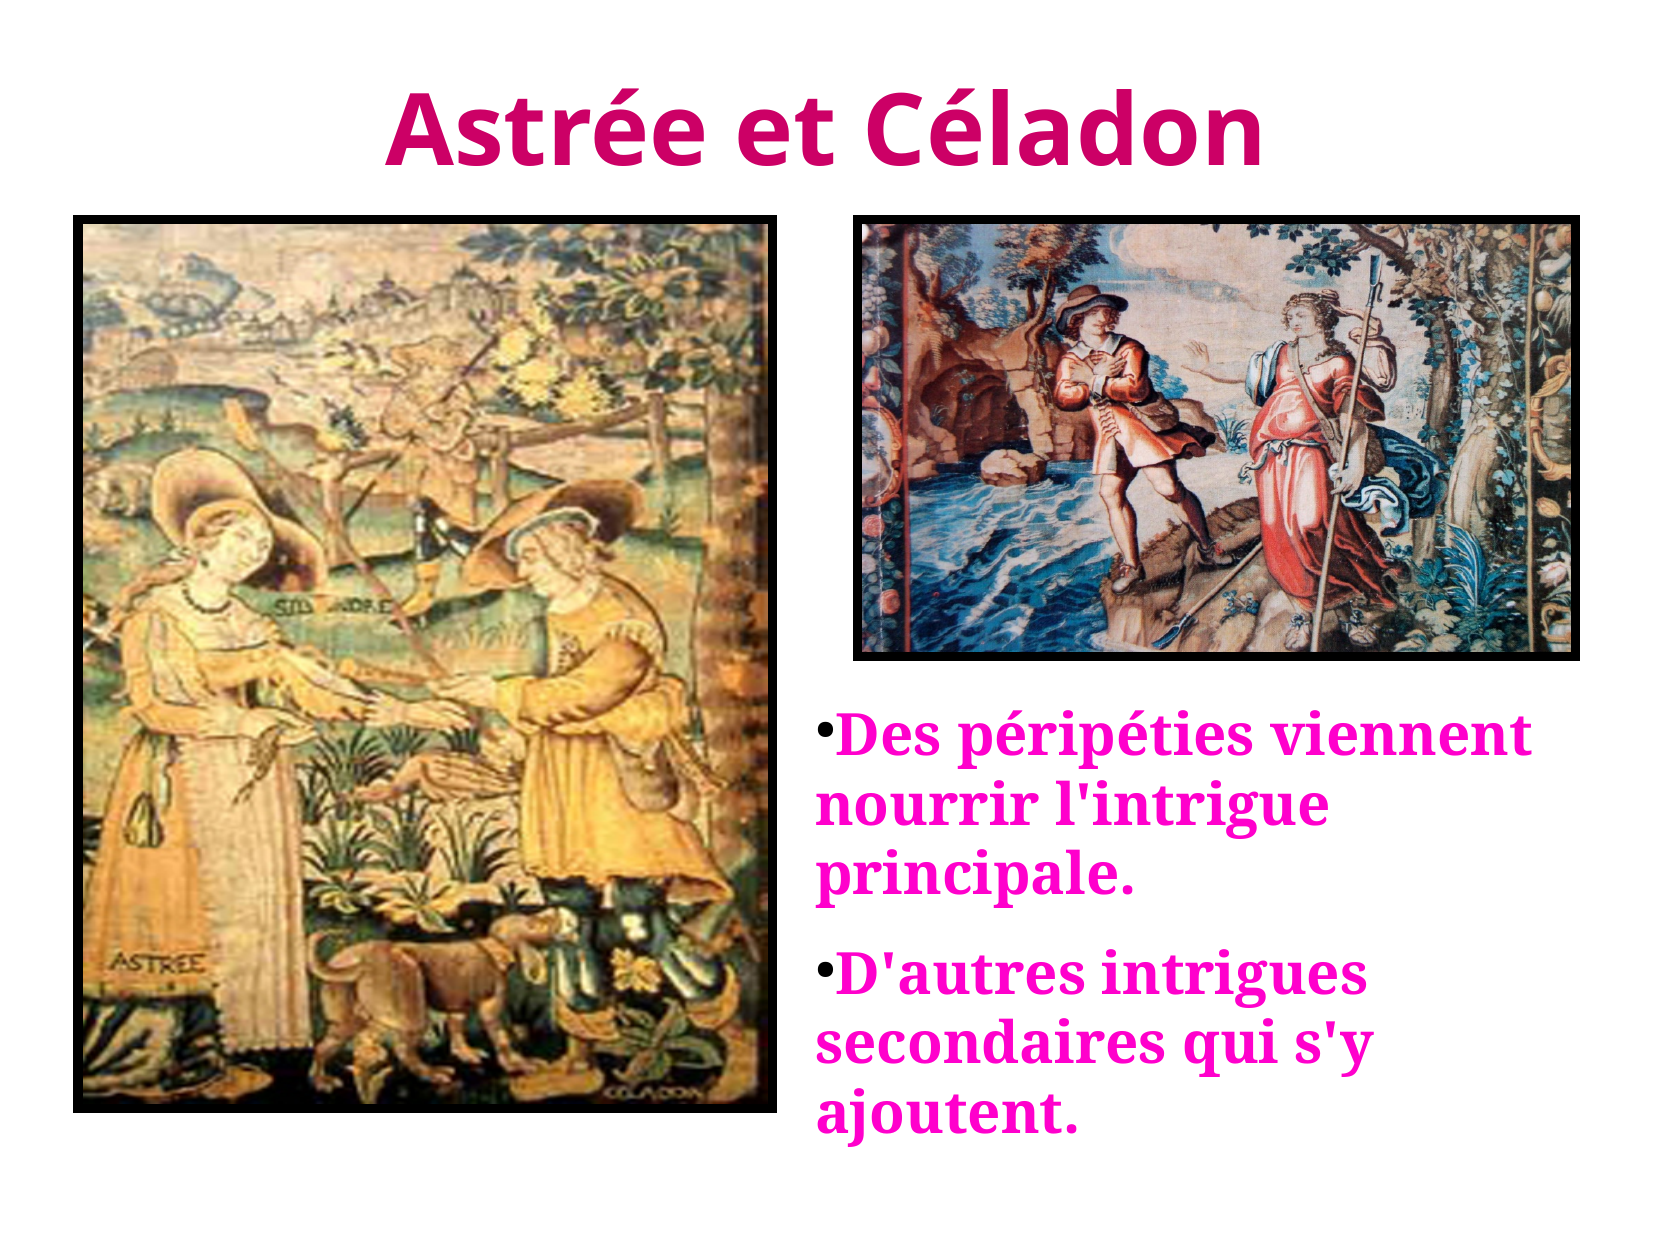

# Astrée et Céladon
Des péripéties viennent nourrir l'intrigue principale.
D'autres intrigues secondaires qui s'y ajoutent.